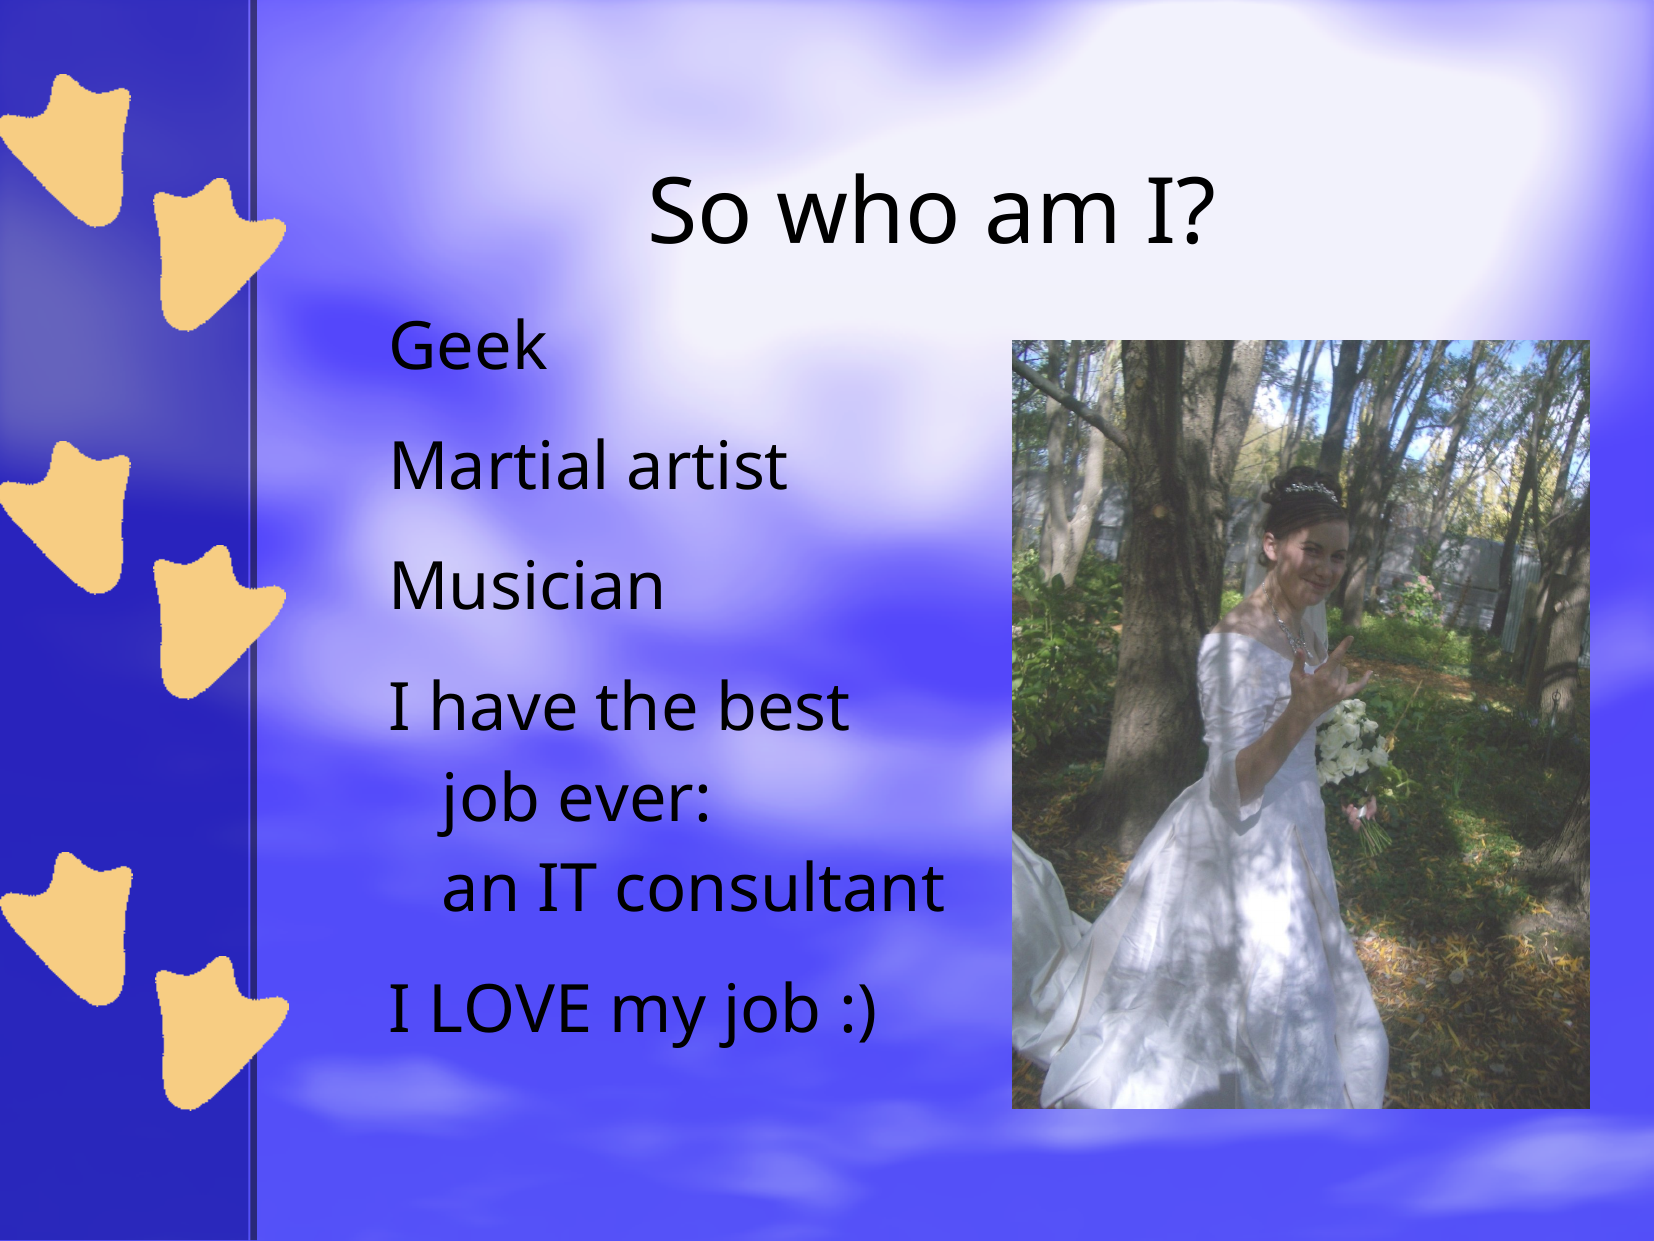

So who am I?
# Geek
Martial artist
Musician
I have the best
job ever:
an IT consultant
I LOVE my job :)